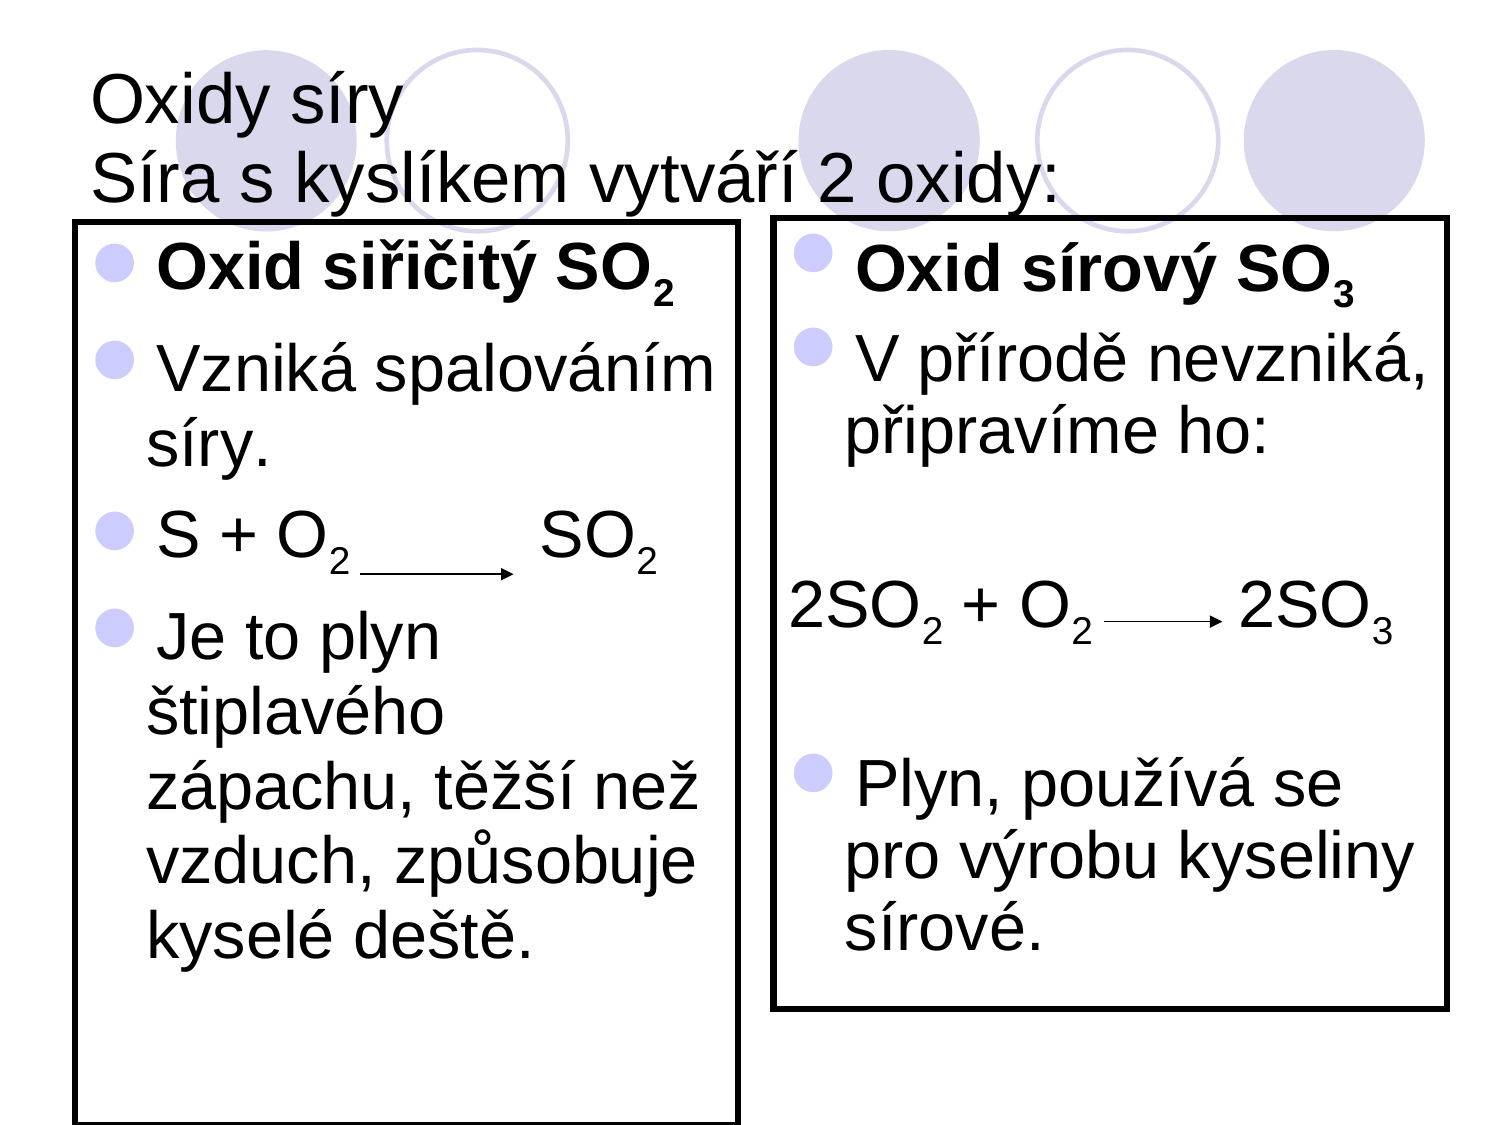

# Oxidy síry Síra s kyslíkem vytváří 2 oxidy:
Oxid sírový SO3
V přírodě nevzniká, připravíme ho:
2SO2 + O2 	2SO3
Plyn, používá se pro výrobu kyseliny sírové.
Oxid siřičitý SO2
Vzniká spalováním síry.
S + O2 		SO2
Je to plyn štiplavého zápachu, těžší než vzduch, způsobuje kyselé deště.